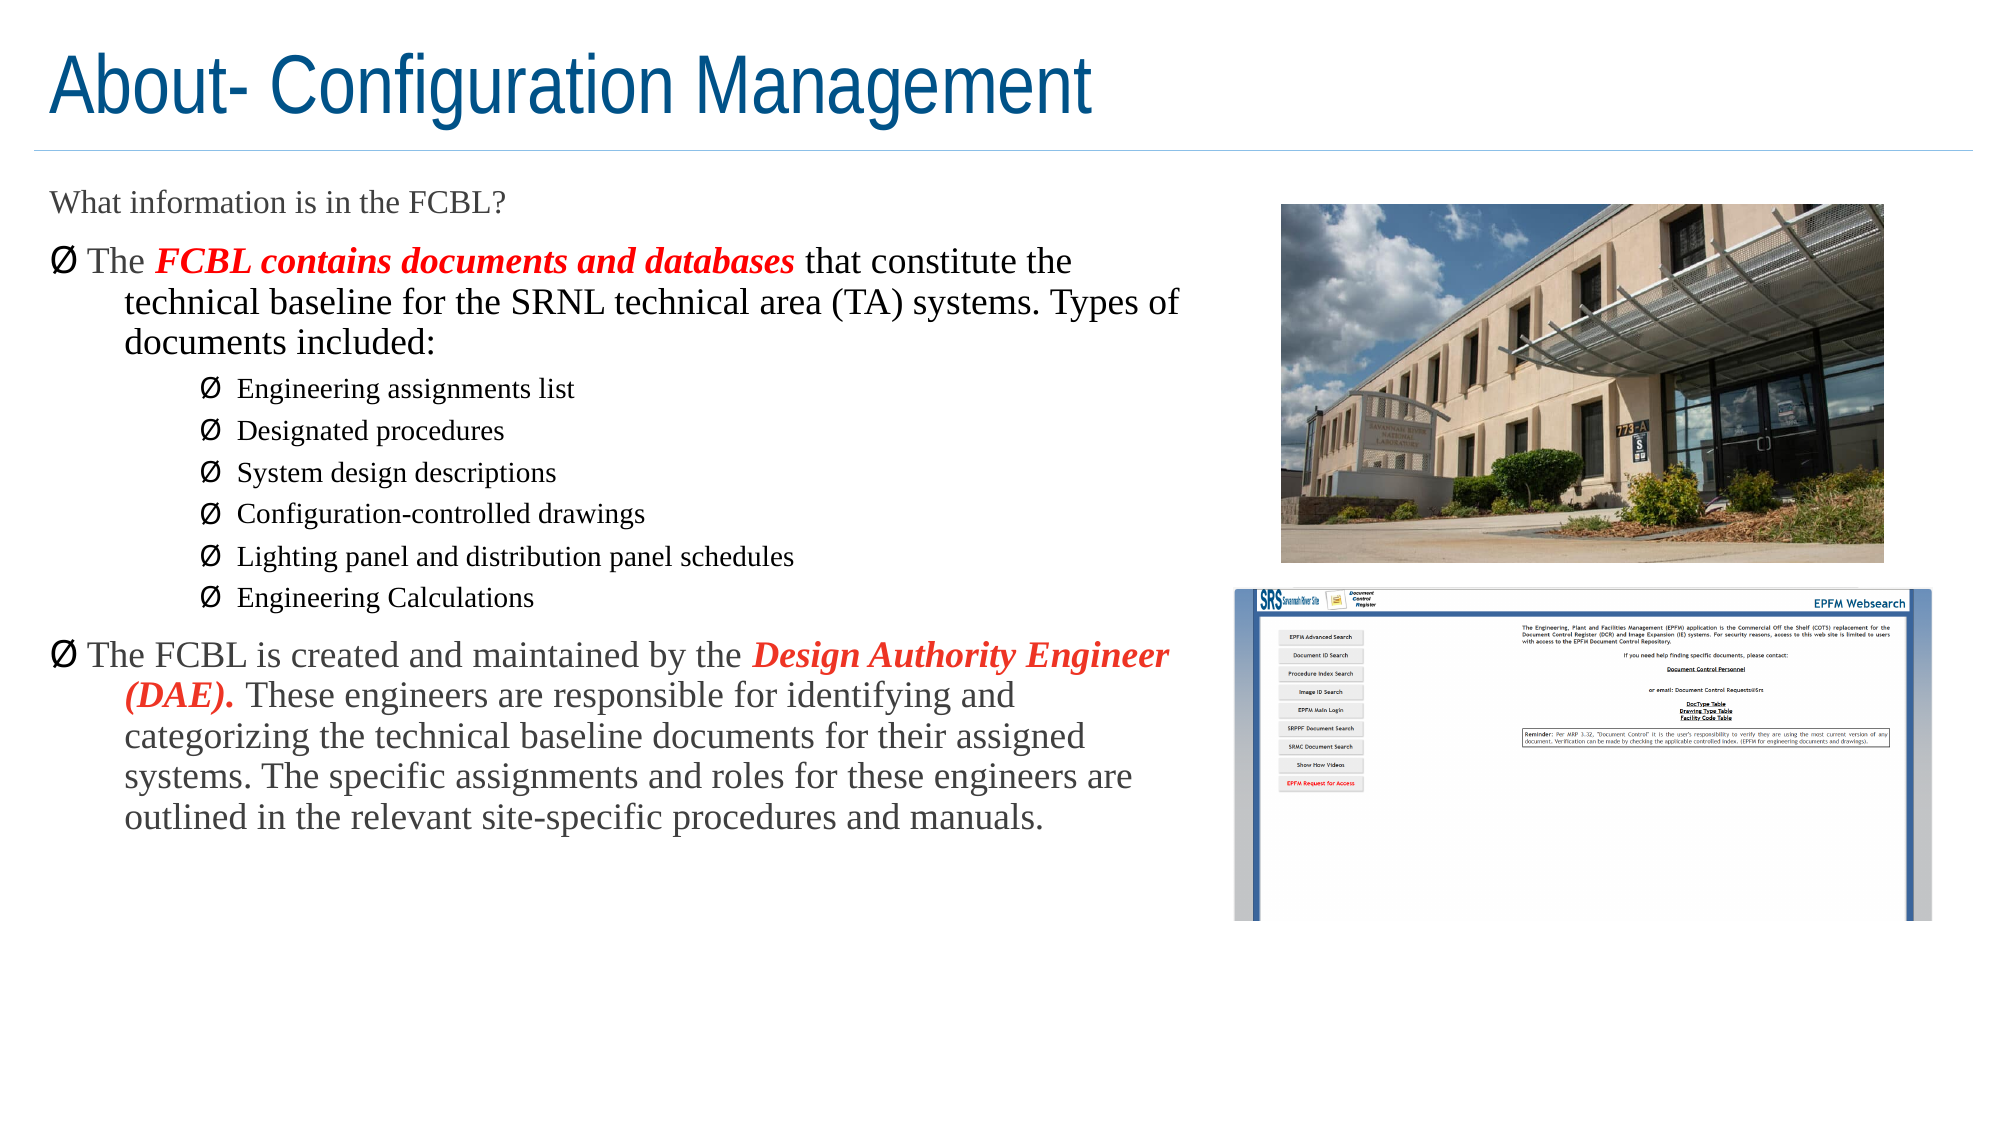

# About- Configuration Management
What information is in the FCBL?
The FCBL contains documents and databases that constitute the technical baseline for the SRNL technical area (TA) systems. Types of documents included:
Engineering assignments list
Designated procedures
System design descriptions
Configuration-controlled drawings
Lighting panel and distribution panel schedules
Engineering Calculations
The FCBL is created and maintained by the Design Authority Engineer (DAE). These engineers are responsible for identifying and categorizing the technical baseline documents for their assigned systems. The specific assignments and roles for these engineers are outlined in the relevant site-specific procedures and manuals.